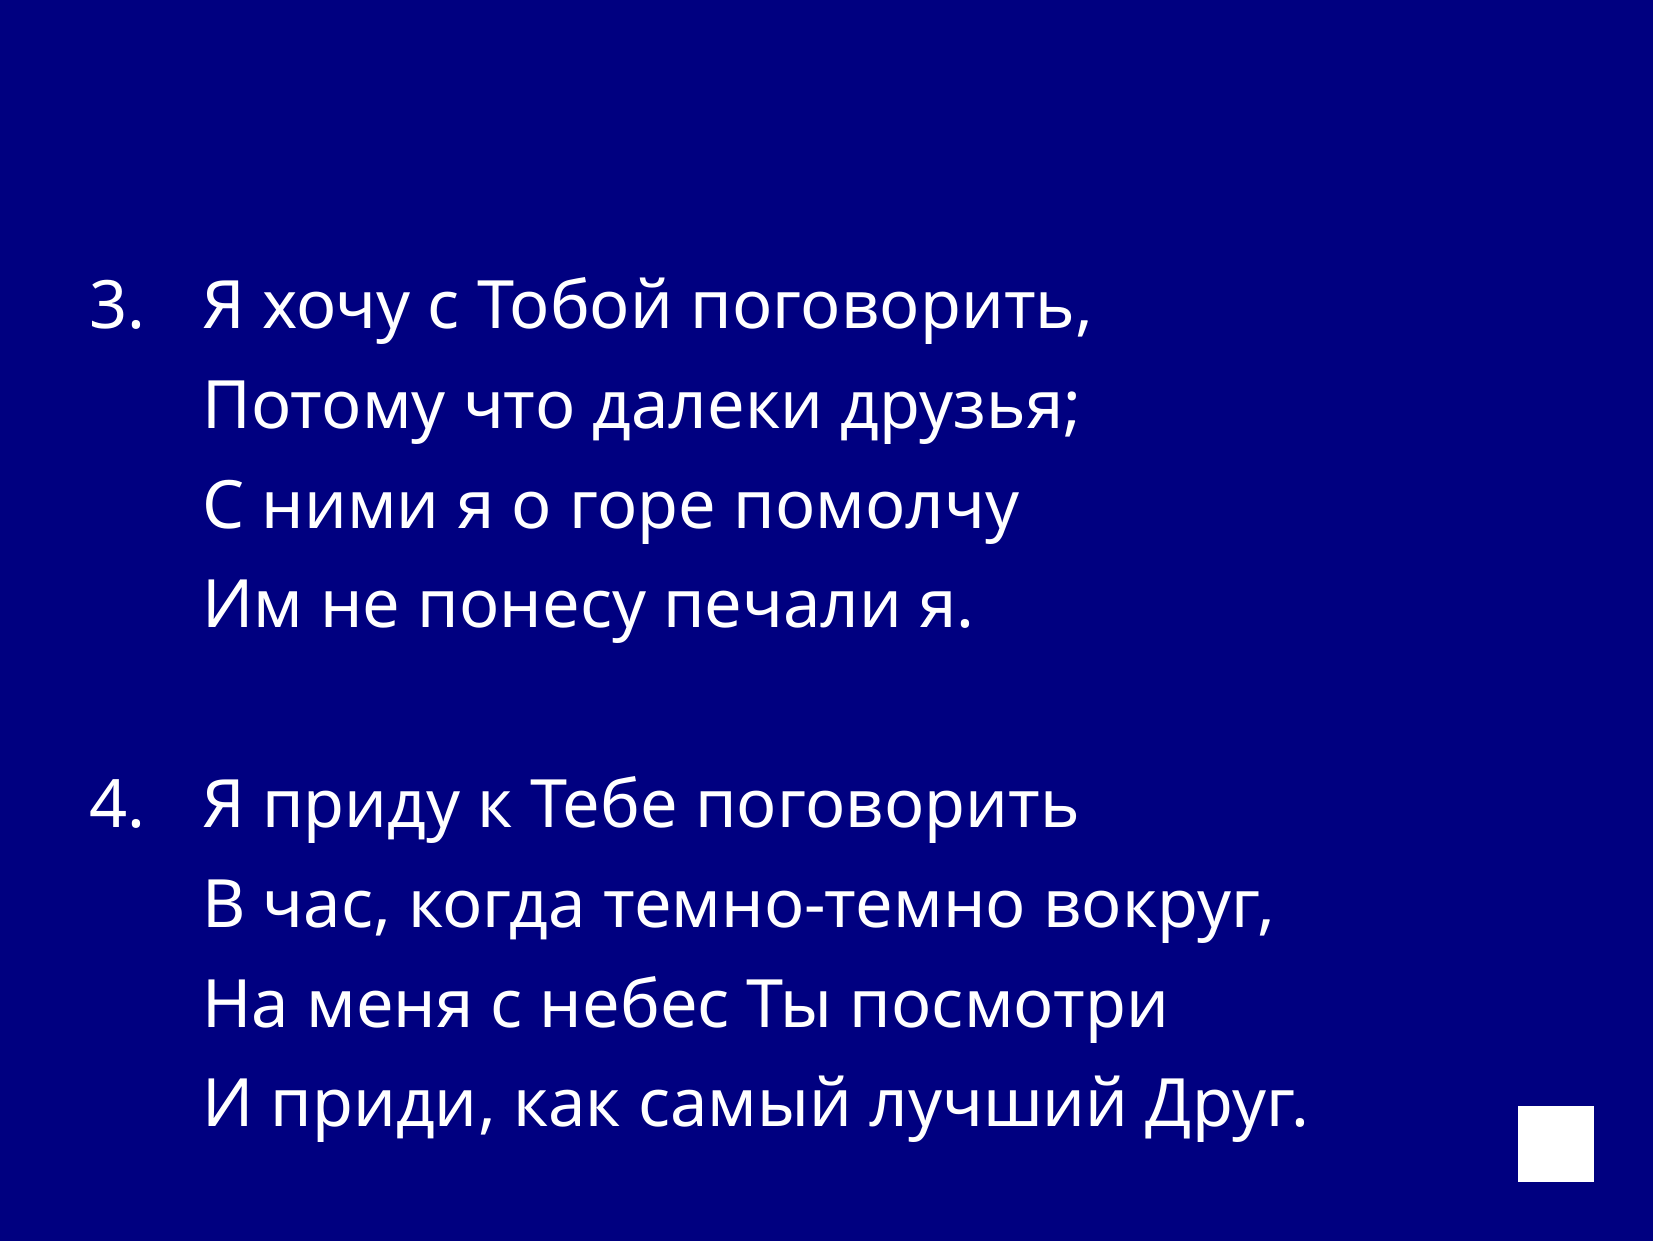

3.	Я хочу с Тобой поговорить,
	Потому что далеки друзья;
	С ними я о горе помолчу
	Им не понесу печали я.
4.	Я приду к Тебе поговорить
	В час, когда темно-темно вокруг,
	На меня с небес Ты посмотри
	И приди, как самый лучший Друг.